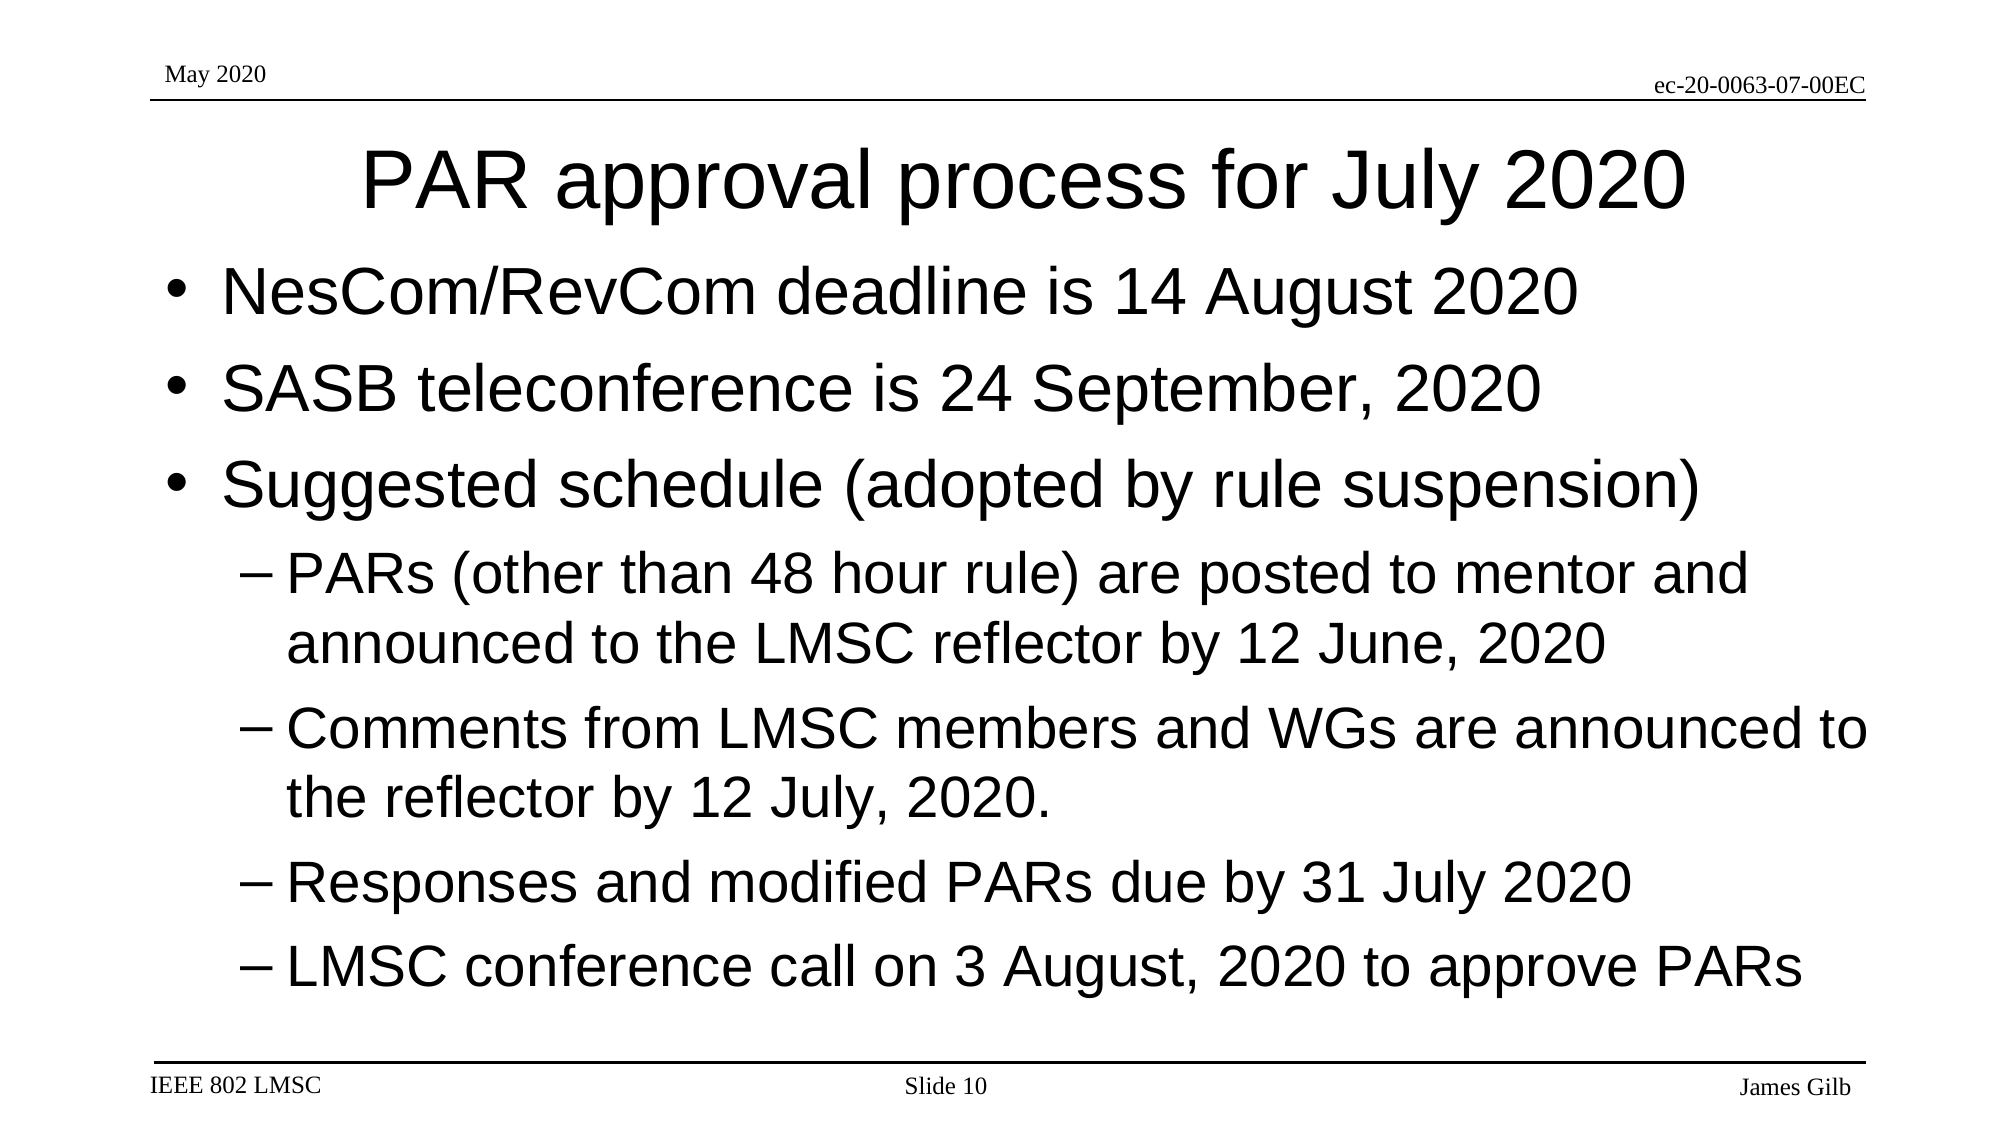

# PAR approval process for July 2020
NesCom/RevCom deadline is 14 August 2020
SASB teleconference is 24 September, 2020
Suggested schedule (adopted by rule suspension)
PARs (other than 48 hour rule) are posted to mentor and announced to the LMSC reflector by 12 June, 2020
Comments from LMSC members and WGs are announced to the reflector by 12 July, 2020.
Responses and modified PARs due by 31 July 2020
LMSC conference call on 3 August, 2020 to approve PARs
10